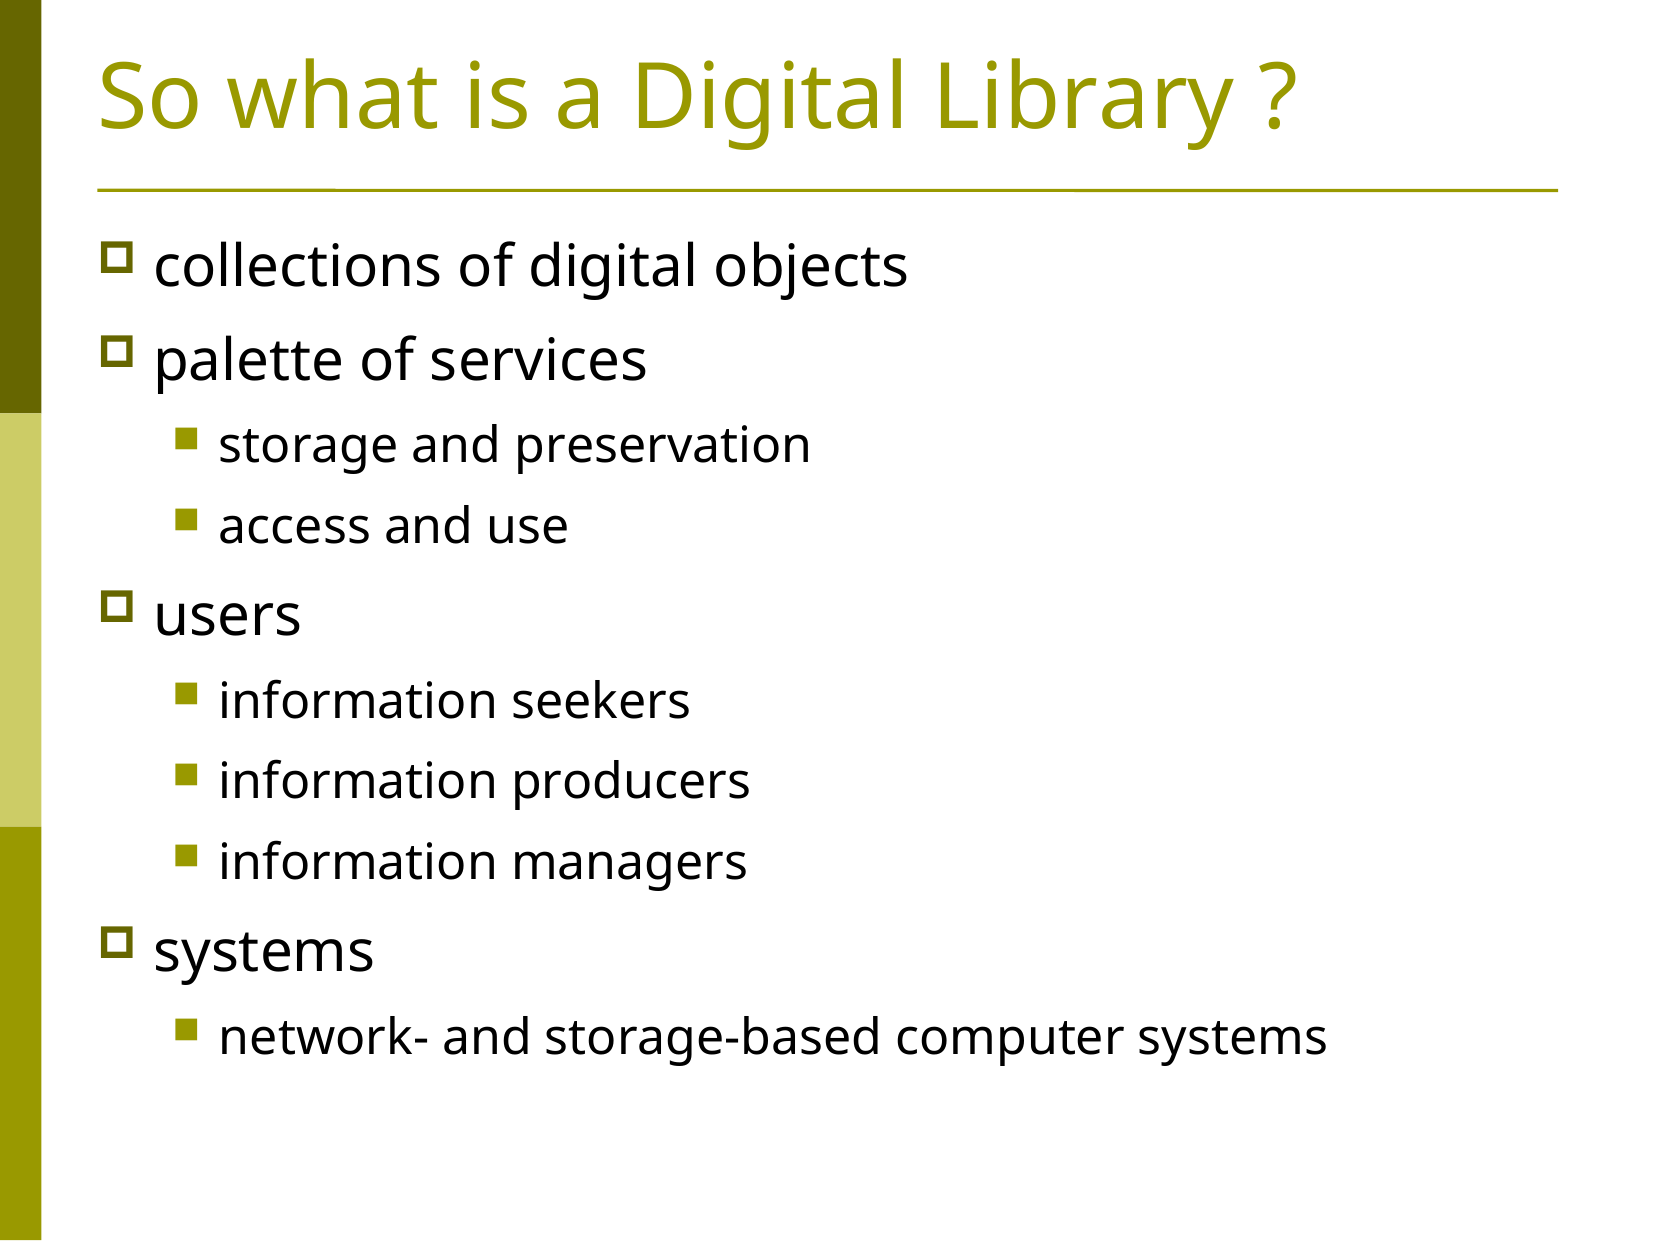

# So what is a Digital Library ?
collections of digital objects
palette of services
storage and preservation
access and use
users
information seekers
information producers
information managers
systems
network- and storage-based computer systems